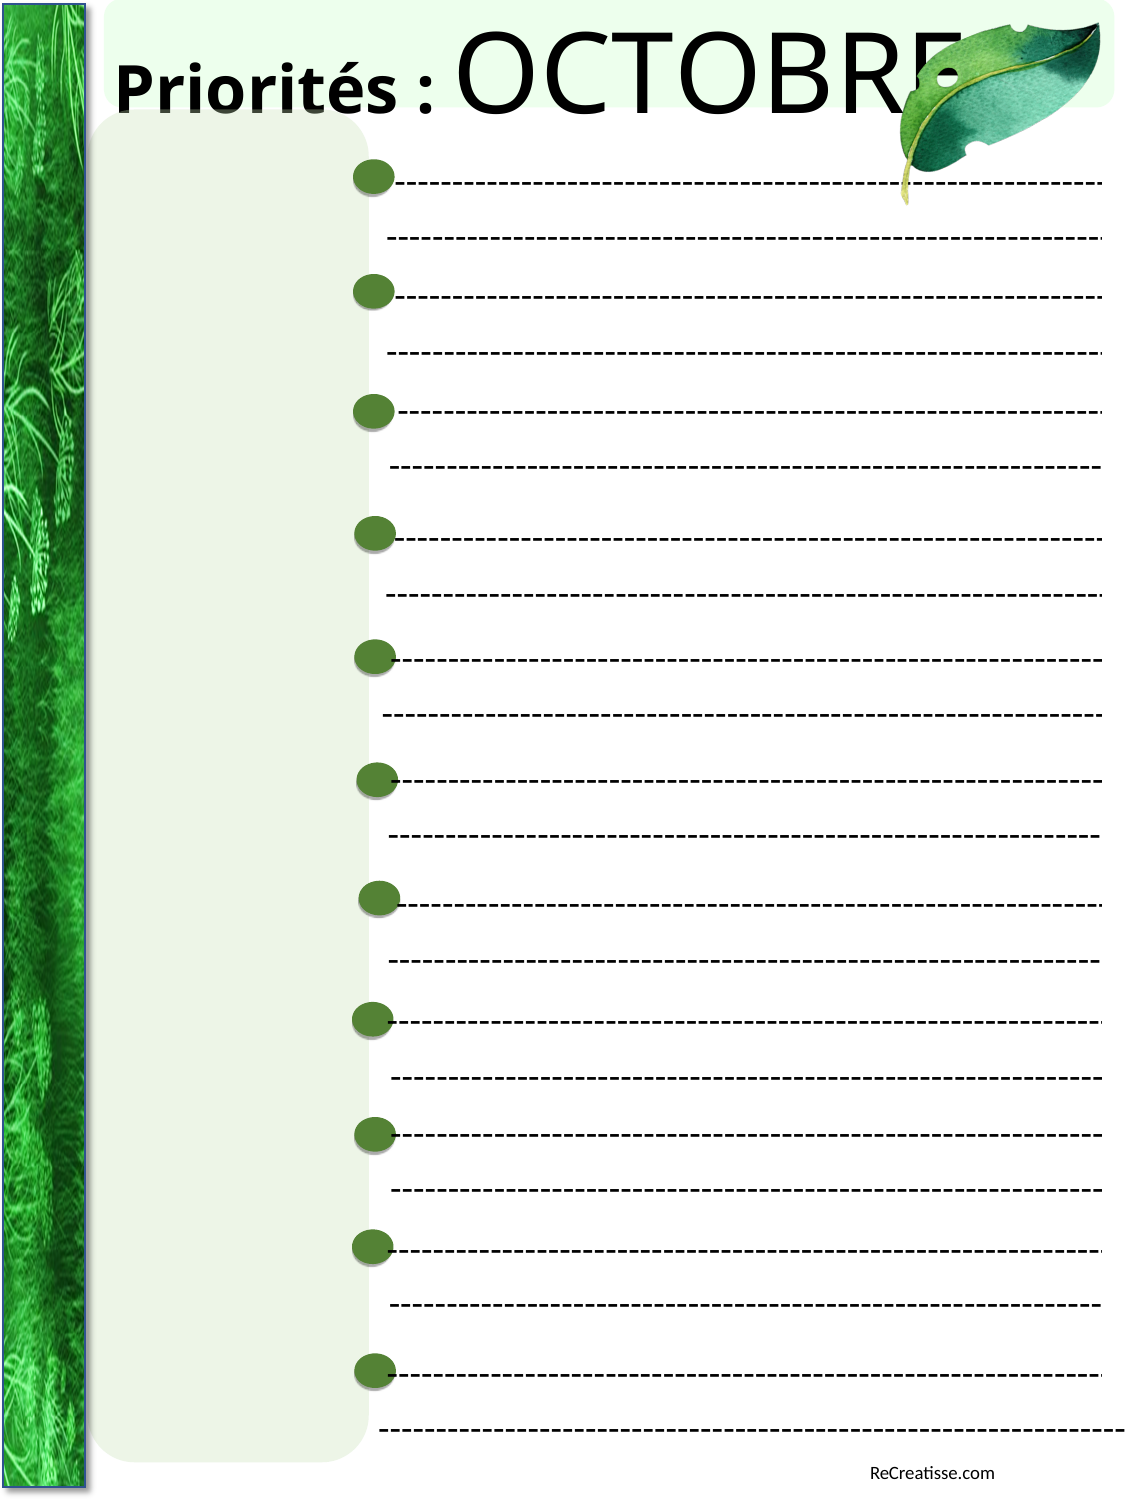

Priorités : OCTOBRE
--------------------------------------------------------------------------------------
--------------------------------------------------------------------------------------
--------------------------------------------------------------------------------------
--------------------------------------------------------------------------------------
--------------------------------------------------------------------------------------
--------------------------------------------------------------------------------------
--------------------------------------------------------------------------------------
--------------------------------------------------------------------------------------
--------------------------------------------------------------------------------------
--------------------------------------------------------------------------------------
--------------------------------------------------------------------------------------
--------------------------------------------------------------------------------------
--------------------------------------------------------------------------------------
--------------------------------------------------------------------------------------
--------------------------------------------------------------------------------------
--------------------------------------------------------------------------------------
--------------------------------------------------------------------------------------
--------------------------------------------------------------------------------------
--------------------------------------------------------------------------------------
--------------------------------------------------------------------------------------
--------------------------------------------------------------------------------------
--------------------------------------------------------------------------------------
ReCreatisse.com